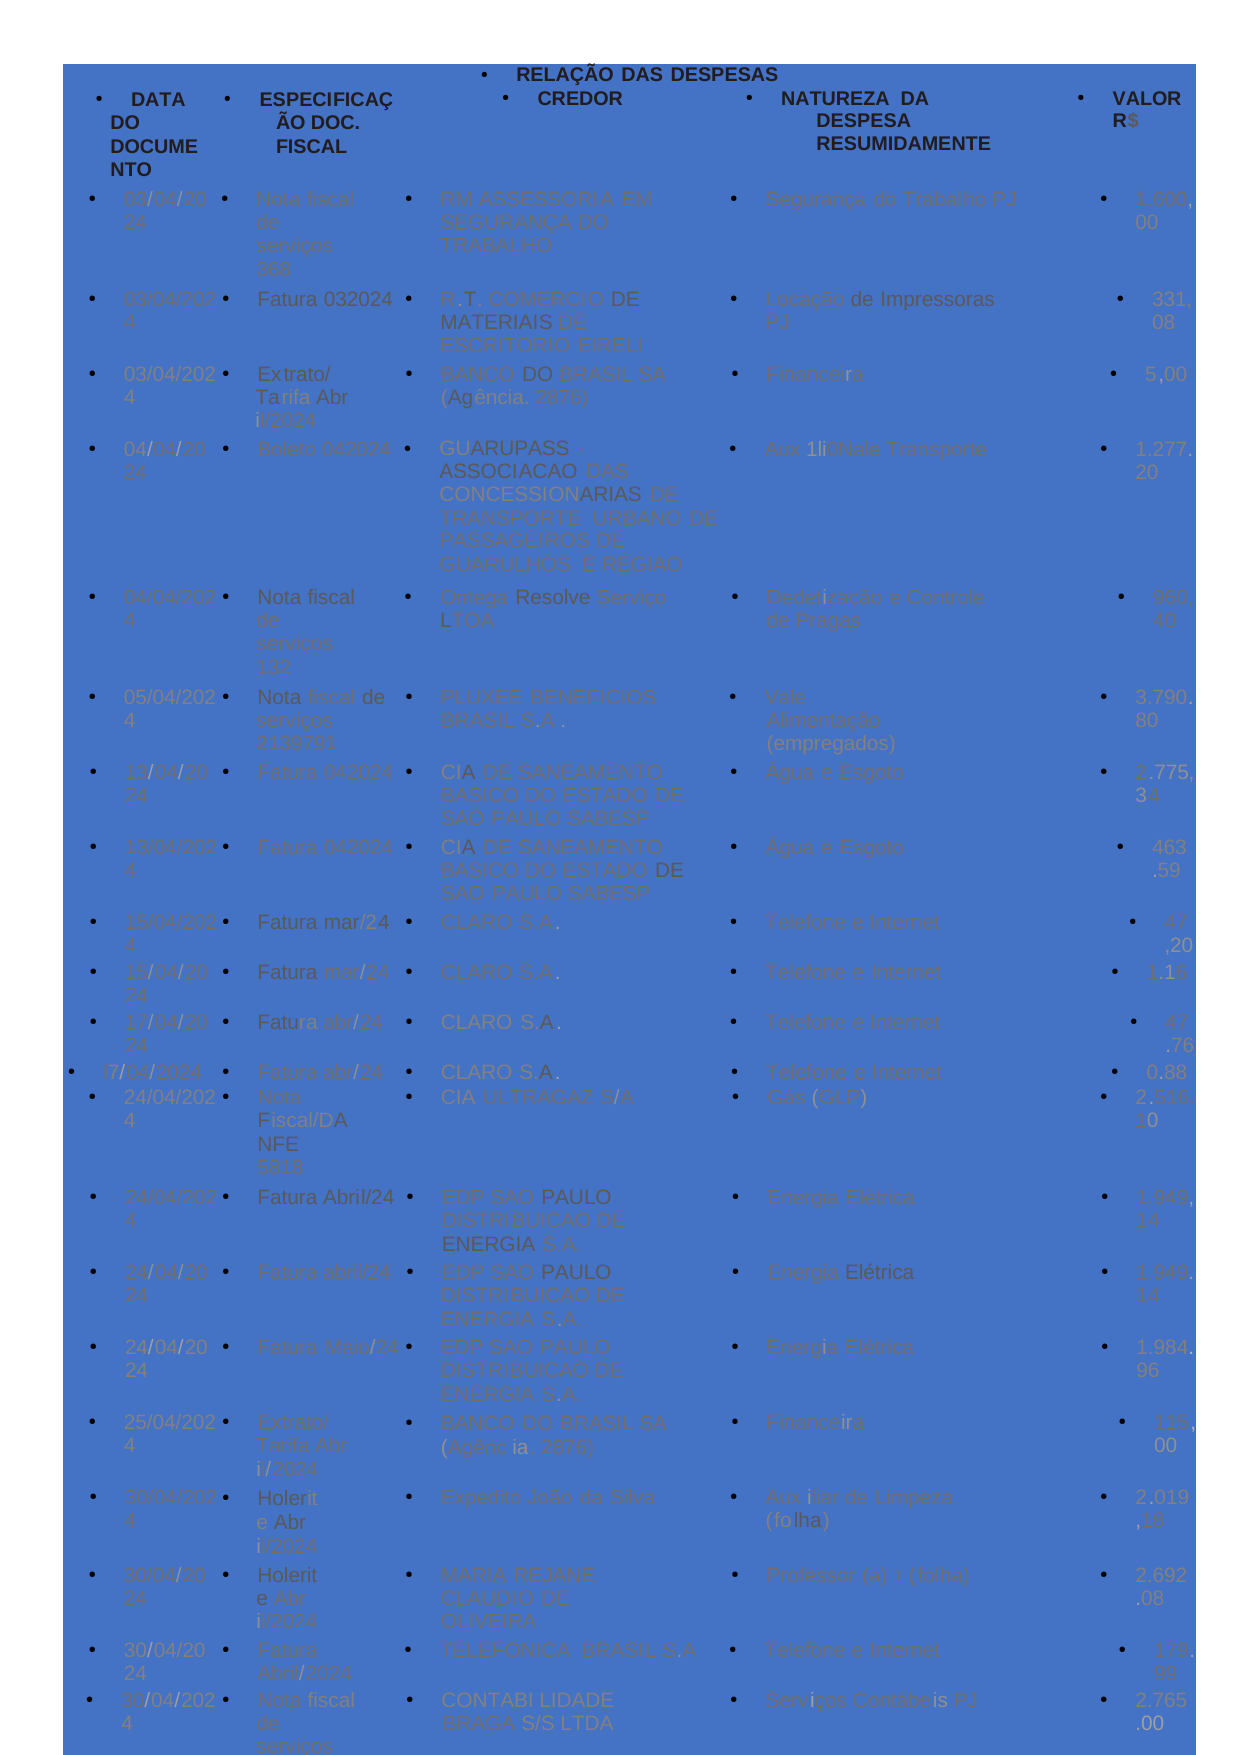

| RELAÇÃO DAS DESPESAS | | | | |
| --- | --- | --- | --- | --- |
| DATA DO DOCUMENTO | ESPECIFICAÇÃO DOC. FISCAL | CREDOR | NATUREZA DA DESPESA RESUMIDAMENTE | VALOR R$ |
| 03/04/2024 | Nota fiscal de serviços 368 | RM ASSESSORIA EM SEGURANÇA DO TRABALHO | Segurança do Trabalho PJ | 1.600,00 |
| 03/04/2024 | Fatura 032024 | R.T. COMERCIO DE MATERIAIS DE ESCRITORIO EIRELI | Locação de Impressoras PJ | 331,08 |
| 03/04/2024 | Extrato/Tarifa Abr il/2024 | BANCO DO BRASIL SA (Agência. 2876) | Financeira | 5,00 |
| 04/04/2024 | Boleto 042024 | GUARUPASS - ASSOCIACAO DAS CONCESSIONARIAS DE TRANSPORTE URBANO DE PASSAGEIROS DE GUARULHOS E REGIAO | Aux 1li0Nale Transporte | 1.277.20 |
| 04/04/2024 | Nota fiscal de serviços 132 | Omega Resolve Serviço LTOA | Dedetização e Controle de Pragas | 960,40 |
| 05/04/2024 | Nota fiscal de serviços 2139791 | PLUXEE BENEFICIOS BRASIL S.A . | Vale Alimentação (empregados) | 3.790.80 |
| 13/04/2024 | Fatura 042024 | CIA DE SANEAMENTO BASICO DO ESTADO DE SAO PAULO SABESP | Água e Esgoto | 2.775,34 |
| 13/04/2024 | Fatura 042024 | CIA DE SANEAMENTO BASICO DO ESTADO DE SAO PAULO SABESP | Água e Esgoto | 463 .59 |
| 15/04/2024 | Fatura mar/24 | CLARO S.A. | Telefone e Internet | 47 ,20 |
| 15/04/2024 | Fatura mar/24 | CLARO S.A. | Telefone e Internet | 1.16 |
| 17/04/2024 | Fatura abr/24 | CLARO S.A. | Telefone e Internet | 47 .76 |
| l7/04/2024 | Fatura abr/24 | CLARO S.A. | Telefone e Internet | 0.88 |
| 24/04/2024 | Nota Fiscal/DANFE 5818 | CIA ULTRAGAZ S/A | Gás (GLP) | 2.516.10 |
| 24/04/2024 | Fatura Abril/24 | EDP SAO PAULO DISTRIBUICAO DE ENERGIA S.A. | Energia Elétrica | 1.949,14 |
| 24/04/2024 | Fatura abril/24 | EDP SAO PAULO DISTRIBUICAO DE ENERGIA S.A. | Energia Elétrica | 1.949.14 |
| 24/04/2024 | Fatura Maio/24 | EDP SAO PAULO DISTRIBUICAO DE ENERGIA S.A. | Energia Elétrica | 1.984.96 |
| 25/04/2024 | Extrato/Tarifa Abr il/2024 | BANCO DO BRASIL SA (Agênc ia. 2876) | Financeira | 115,00 |
| 30/04/2024 | Holerite Abr il/2024 | Expedito João da Silva | Aux iliar de Limpeza (folha) | 2.019,18 |
| 30/04/2024 | Holerite Abr il/2024 | MARIA REJANE CLAUDIO DE OLIVEIRA | Professor (a) 1 (folha) | 2.692 .08 |
| 30/04/2024 | Fatura Abril/2024 | TELEFONICA BRASIL S.A | Telefone e Internet | 179.99 |
| 30/04/2024 | Nota fiscal de serviços 2152 | CONTABI LIDADE BRAGA S/S LTDA | Serviços Contábeis PJ | 2.765 .00 |
| 30/04/2024 | Guia Fgts Abril/2024 | CAIXA ECONOMICA FEDERAL - FGTS | FGTS - Fundo de Garantia | 4 .753 .86 |
| 30/04/2024 | Darf Abril/2024 | Secretaria da Receita Federal | INSS Empregados ( Isenção CEBAS) | 5.126,54 |
| 30/04/2024 | Fatura 042024 | R. T. COMERCIO DE MATERIAIS DE ESCRITORIO EIRELI | Locação de Impressoras PJ | 331.08 |
D::an O '?0